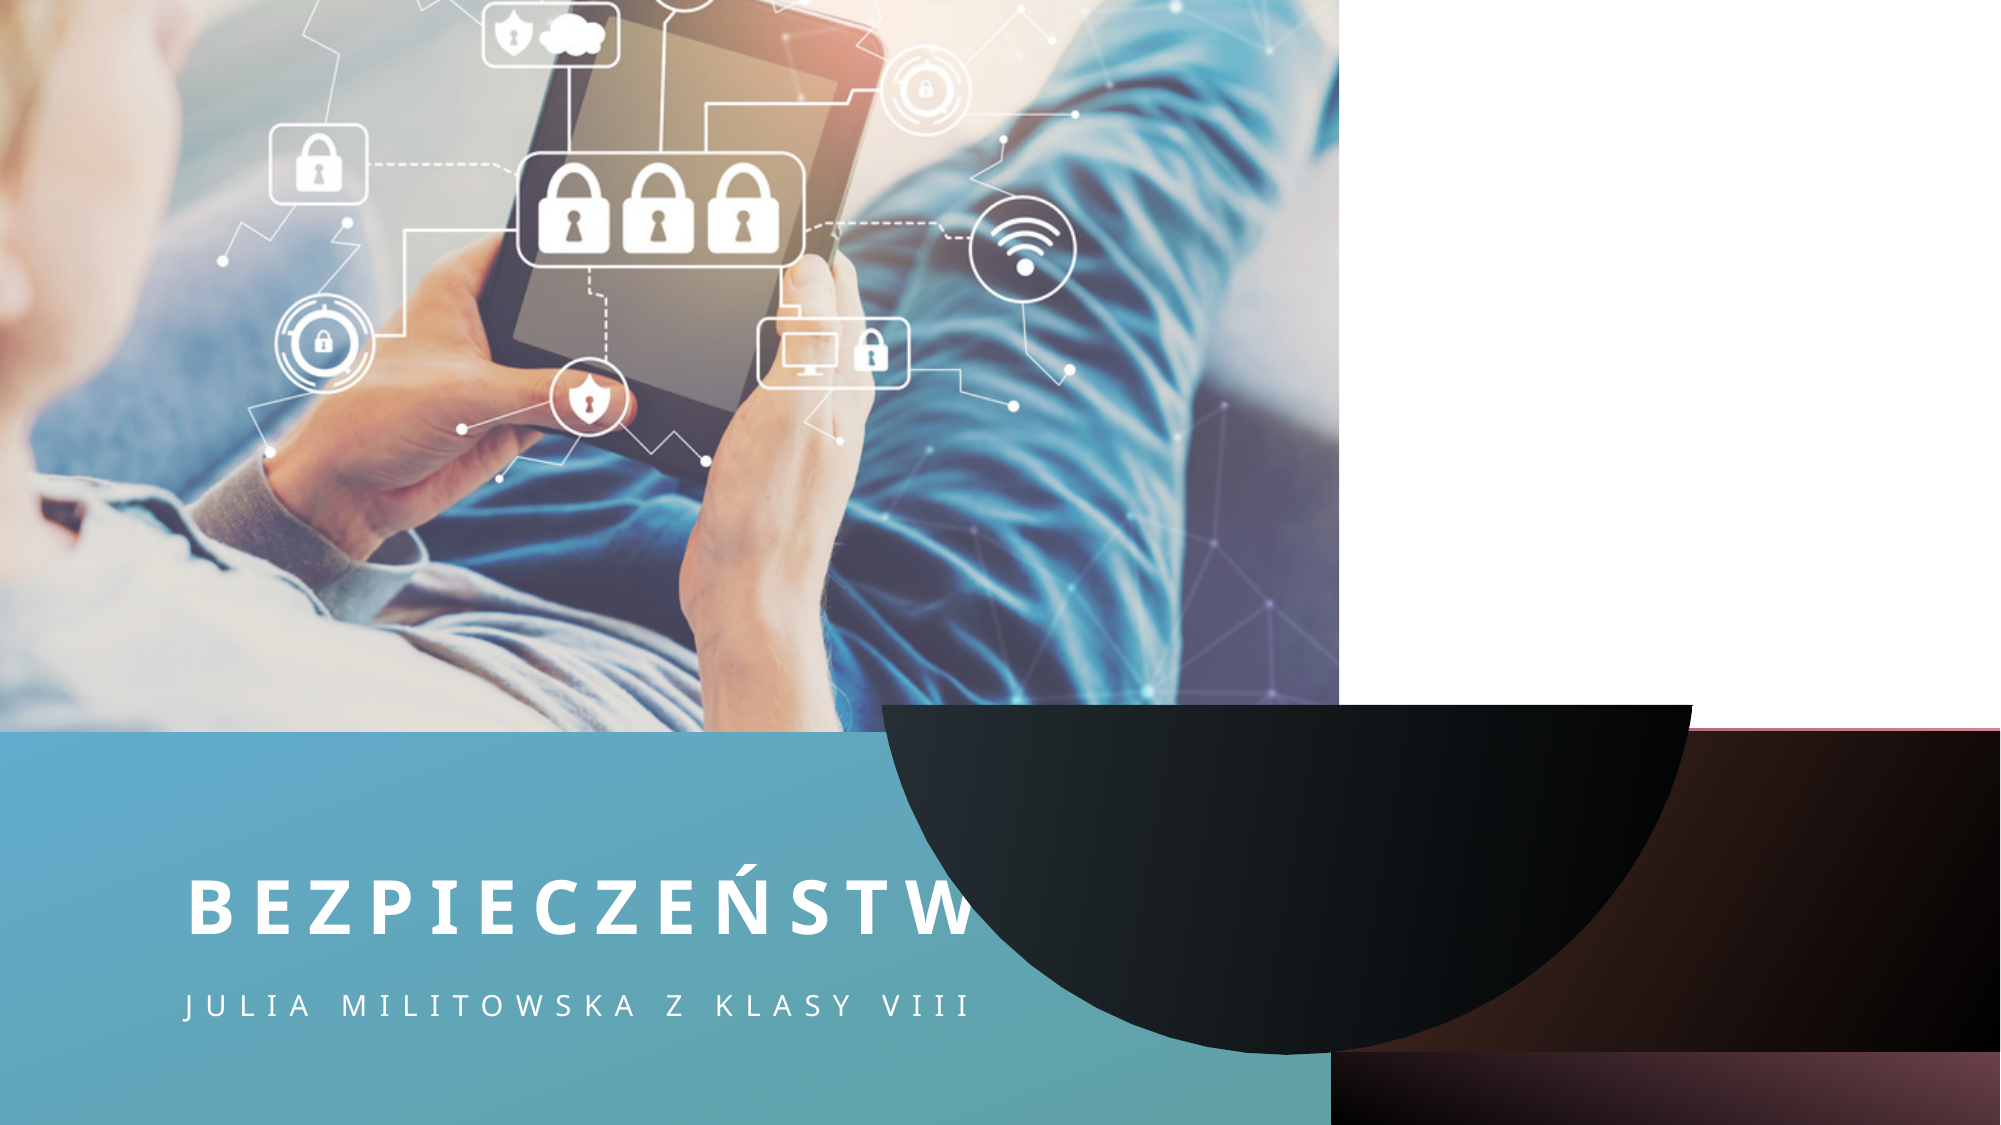

# Bezpieczeństwo w sieci
Julia Militowska z klasy VIII